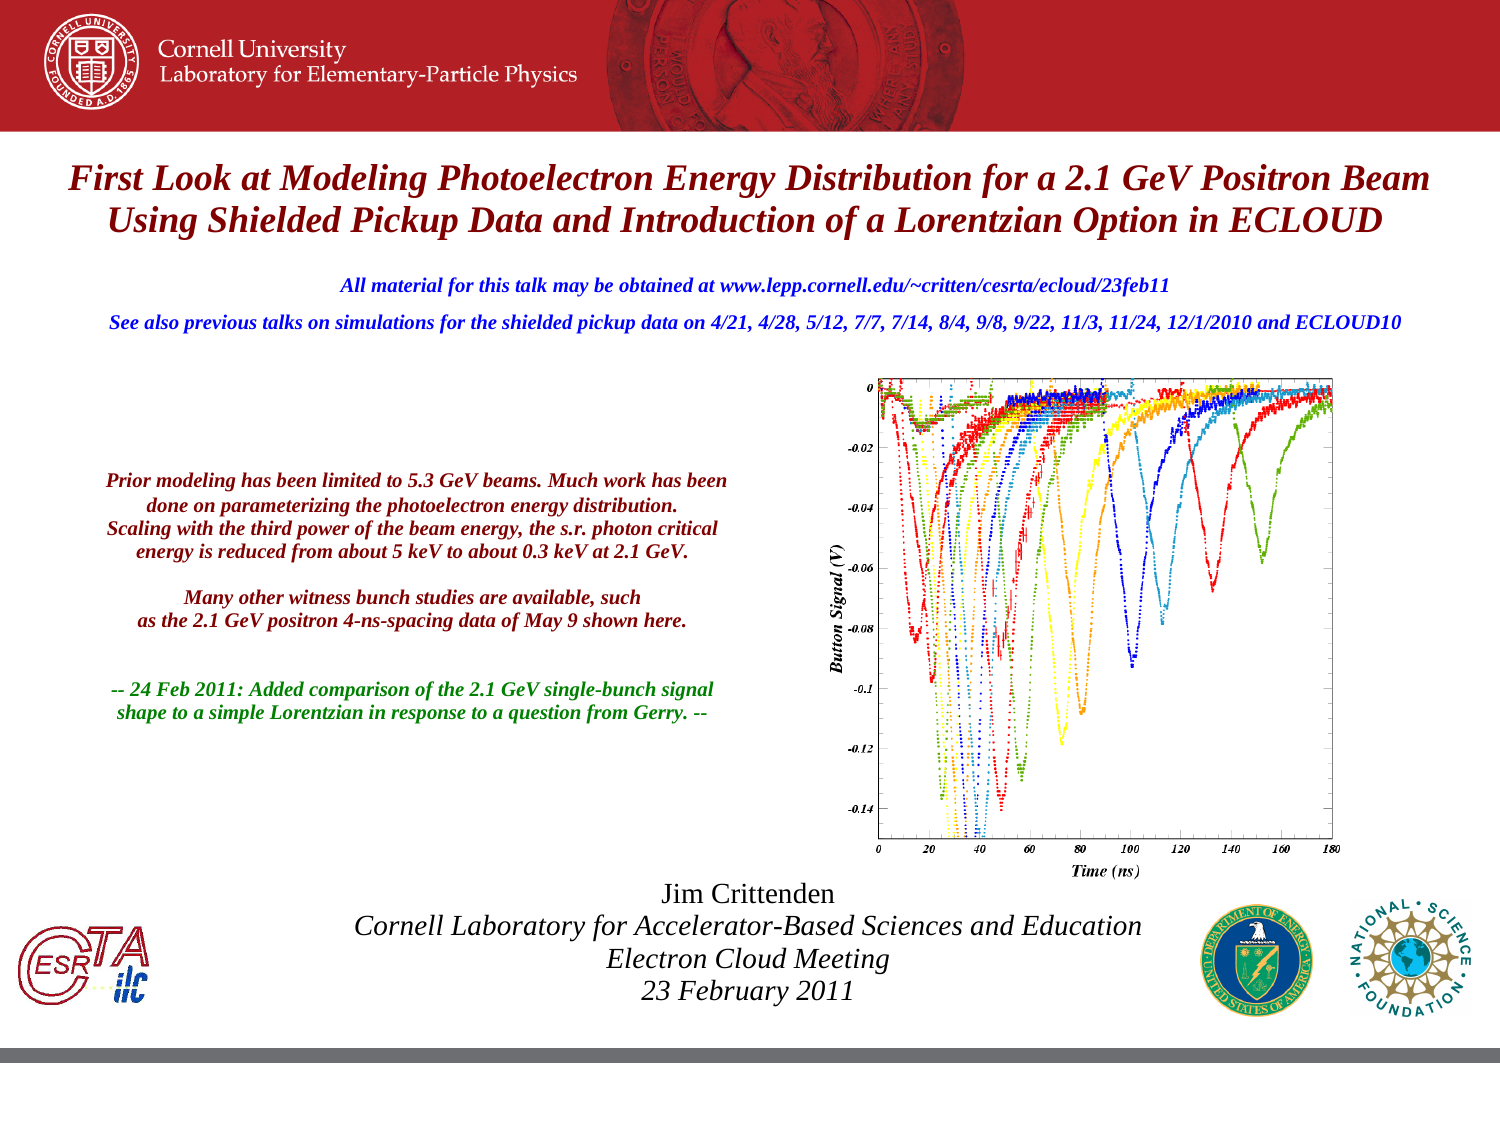

First Look at Modeling Photoelectron Energy Distribution for a 2.1 GeV Positron Beam Using Shielded Pickup Data and Introduction of a Lorentzian Option in ECLOUD
 All material for this talk may be obtained at www.lepp.cornell.edu/~critten/cesrta/ecloud/23feb11
 See also previous talks on simulations for the shielded pickup data on 4/21, 4/28, 5/12, 7/7, 7/14, 8/4, 9/8, 9/22, 11/3, 11/24, 12/1/2010 and ECLOUD10
 Prior modeling has been limited to 5.3 GeV beams. Much work has been done on parameterizing the photoelectron energy distribution.
Scaling with the third power of the beam energy, the s.r. photon critical energy is reduced from about 5 keV to about 0.3 keV at 2.1 GeV.
Many other witness bunch studies are available, such
as the 2.1 GeV positron 4-ns-spacing data of May 9 shown here.
-- 24 Feb 2011: Added comparison of the 2.1 GeV single-bunch signal shape to a simple Lorentzian in response to a question from Gerry. --
# Jim Crittenden
Cornell Laboratory for Accelerator-Based Sciences and Education
Electron Cloud Meeting
23 February 2011